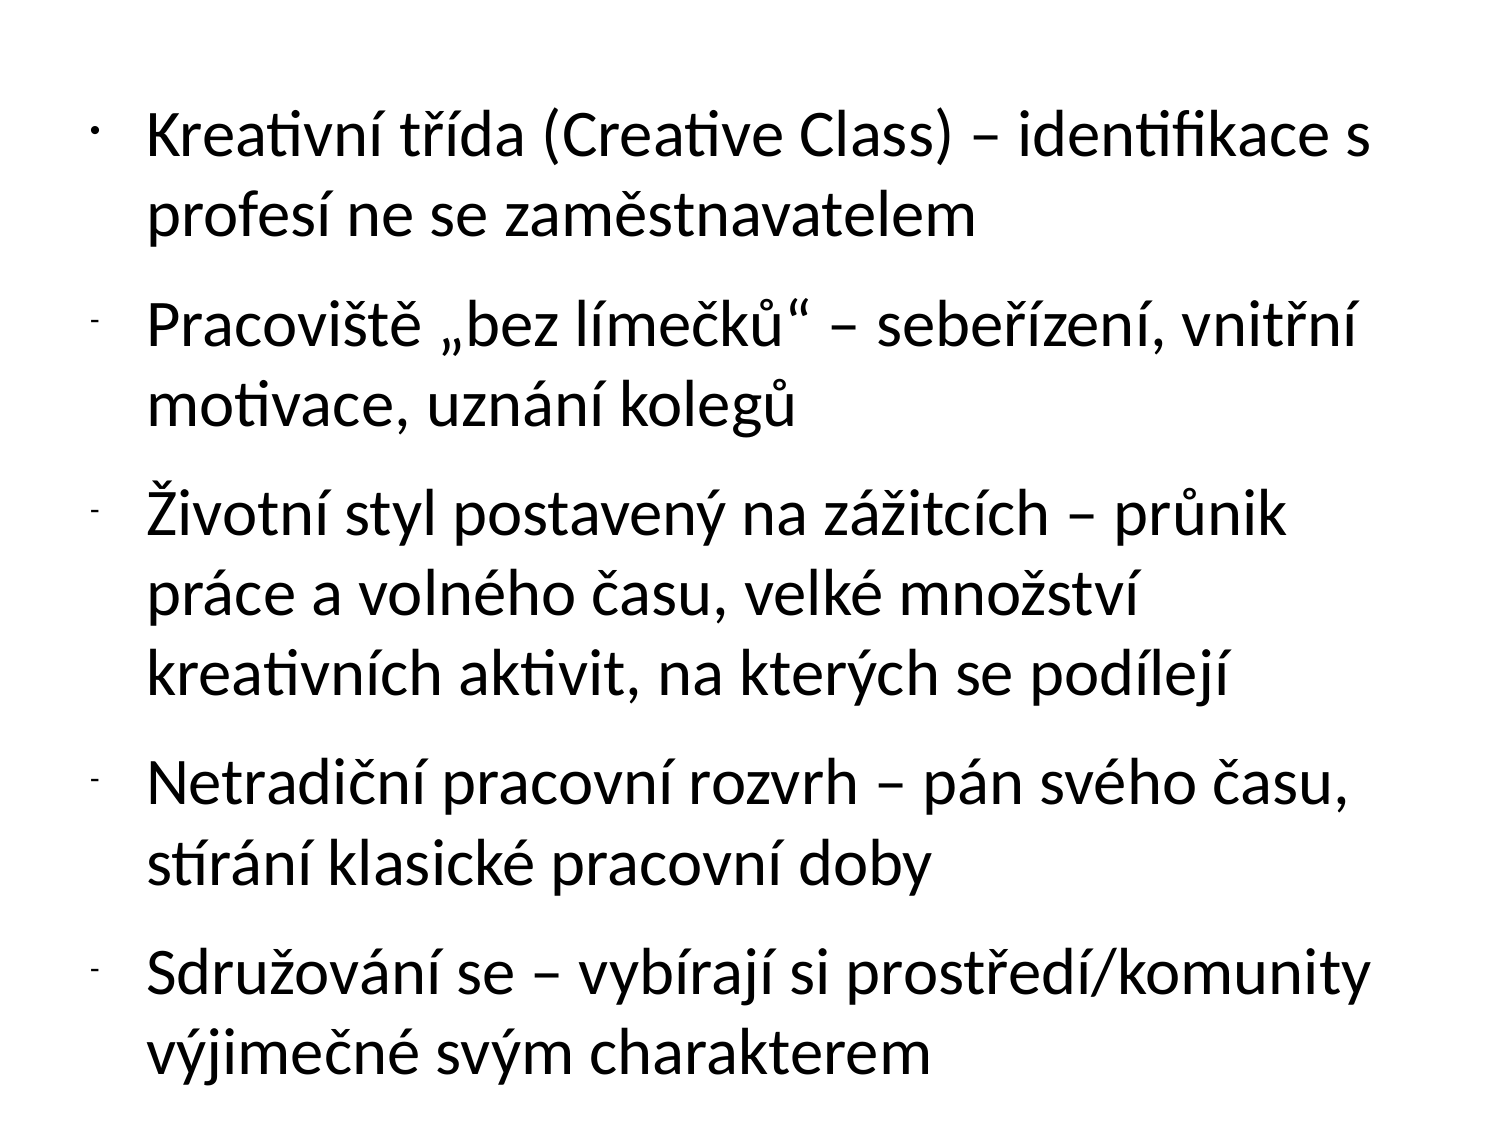

#
Kreativní třída (Creative Class) – identifikace s profesí ne se zaměstnavatelem
Pracoviště „bez límečků“ – sebeřízení, vnitřní motivace, uznání kolegů
Životní styl postavený na zážitcích – průnik práce a volného času, velké množství kreativních aktivit, na kterých se podílejí
Netradiční pracovní rozvrh – pán svého času, stírání klasické pracovní doby
Sdružování se – vybírají si prostředí/komunity výjimečné svým charakterem
Working Class, Service Class